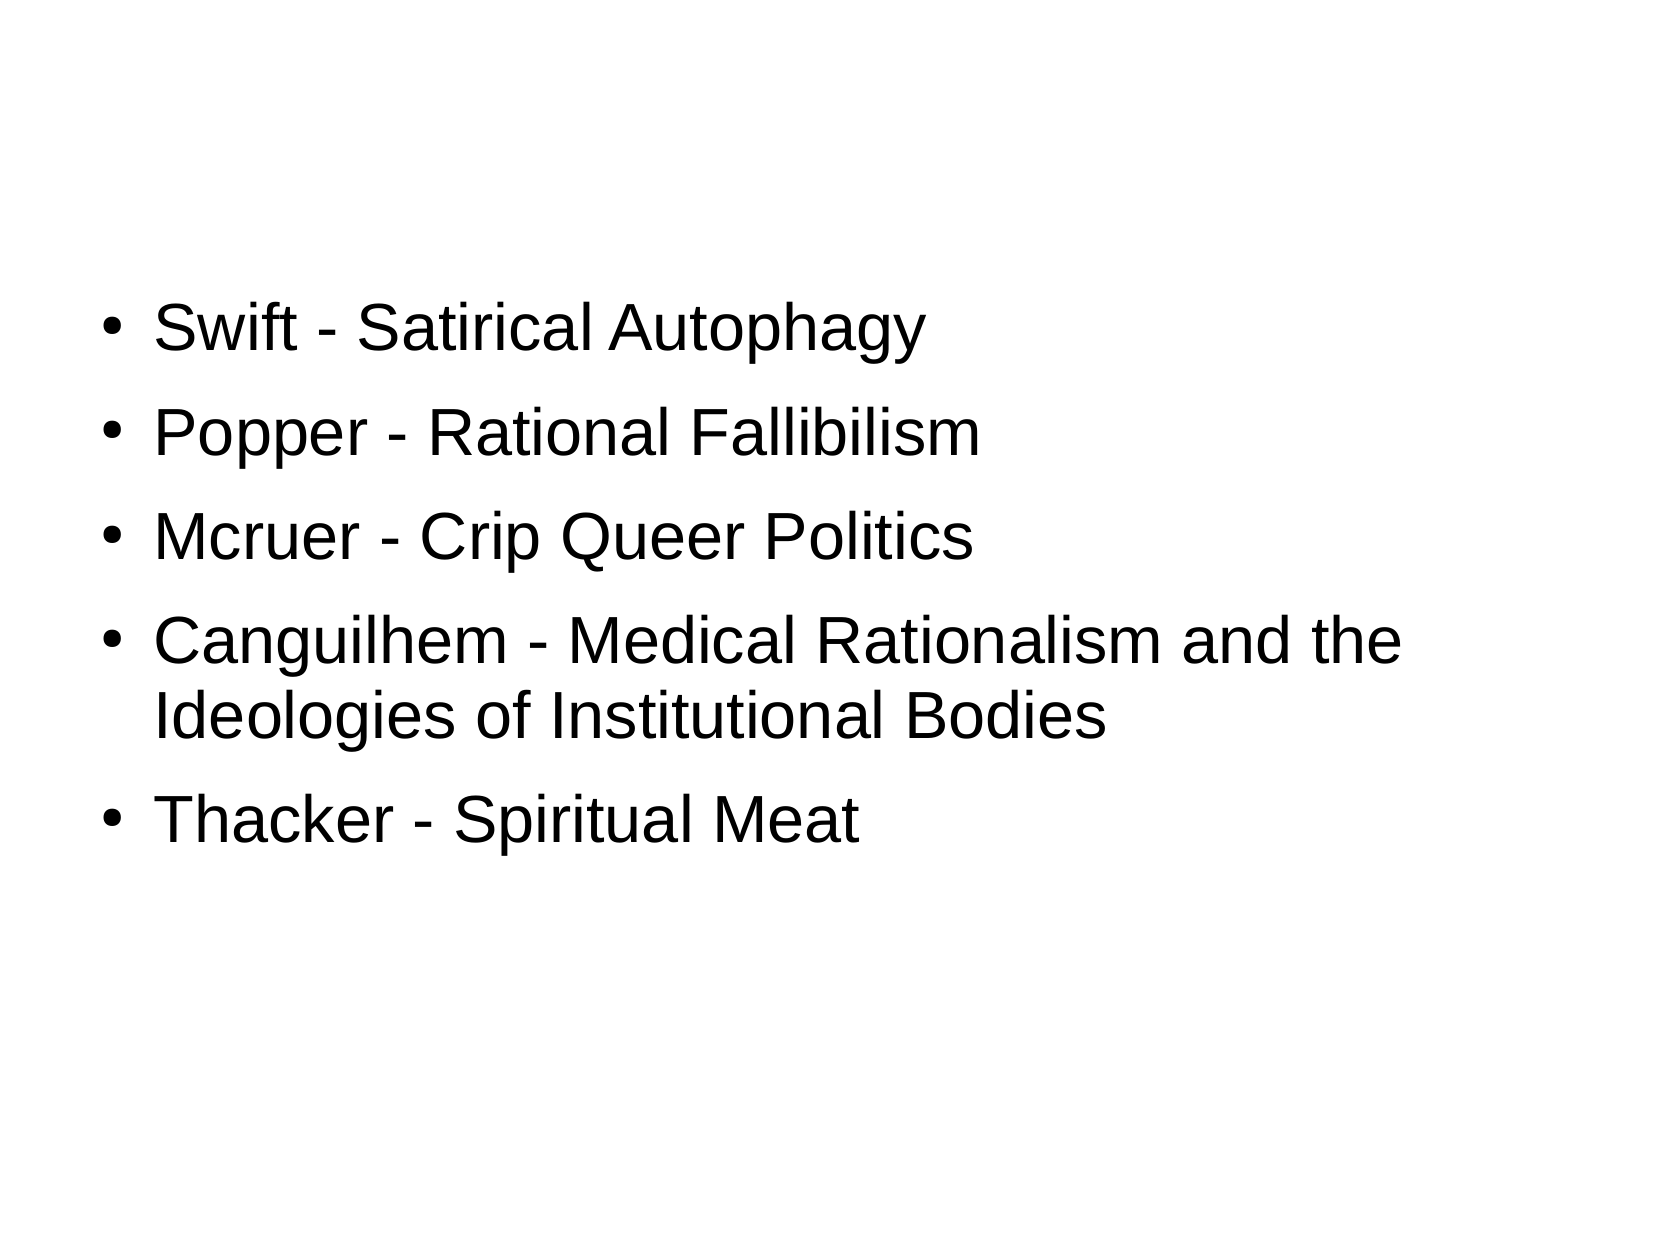

#
Swift - Satirical Autophagy
Popper - Rational Fallibilism
Mcruer - Crip Queer Politics
Canguilhem - Medical Rationalism and the Ideologies of Institutional Bodies
Thacker - Spiritual Meat